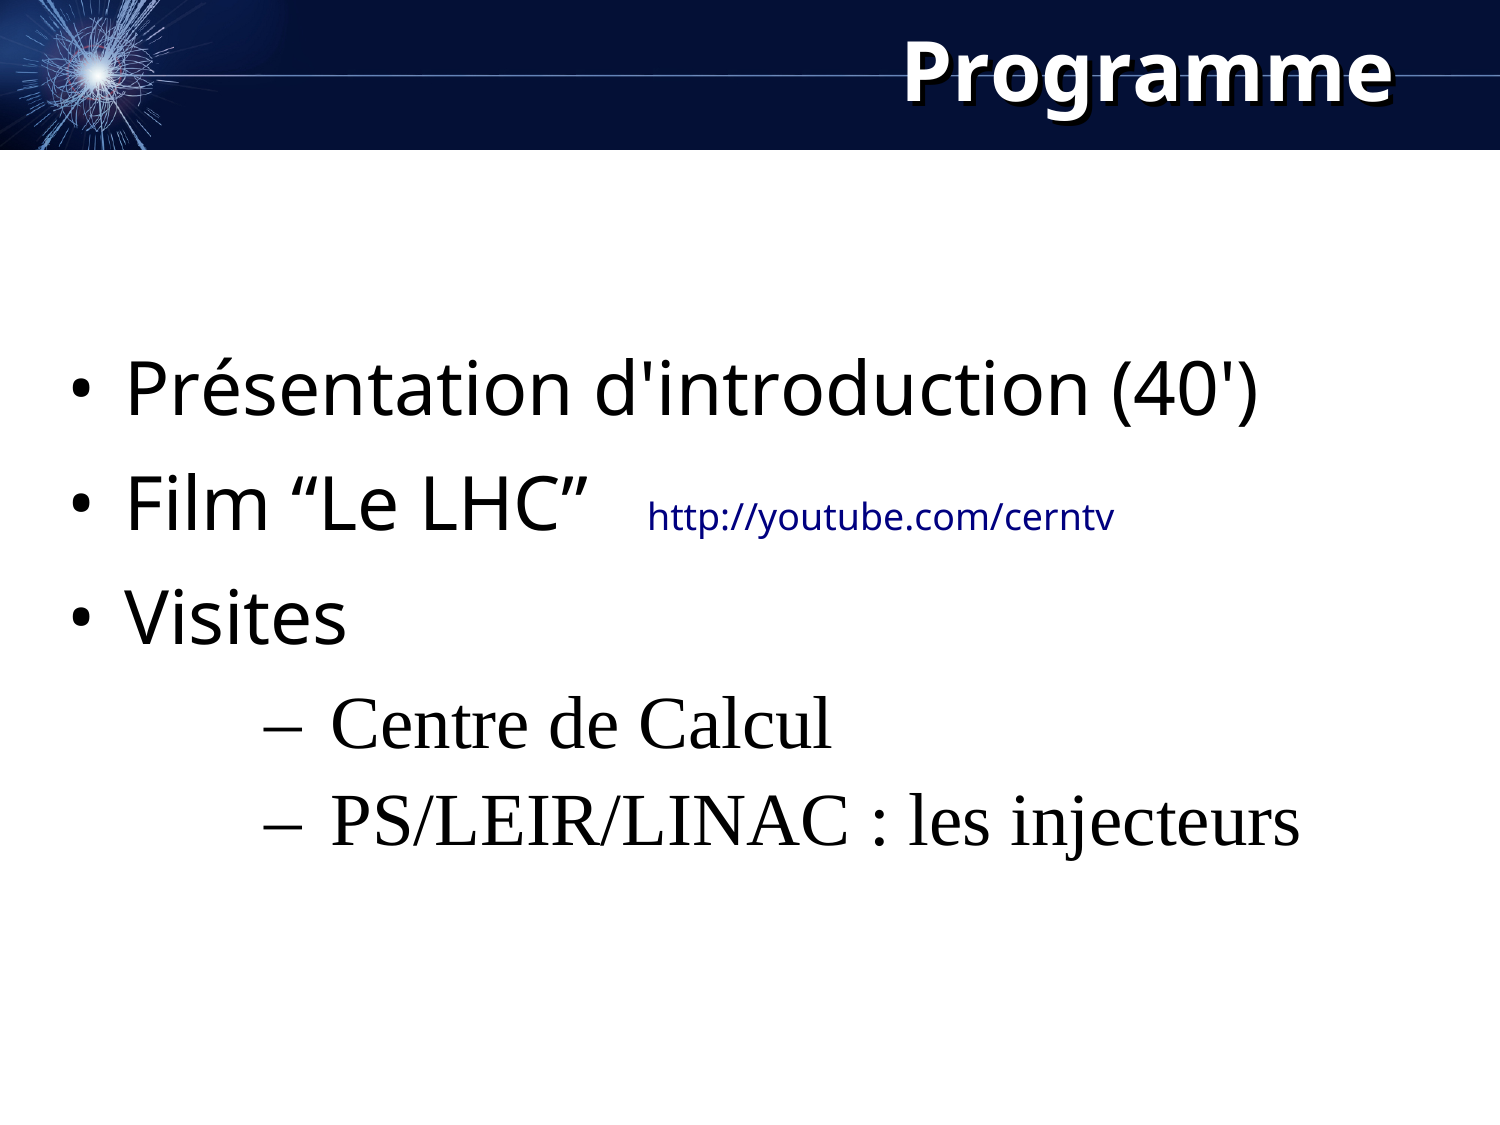

# Programme
Présentation d'introduction (40')
Film “Le LHC” http://youtube.com/cerntv
Visites
 Centre de Calcul
 PS/LEIR/LINAC : les injecteurs
2